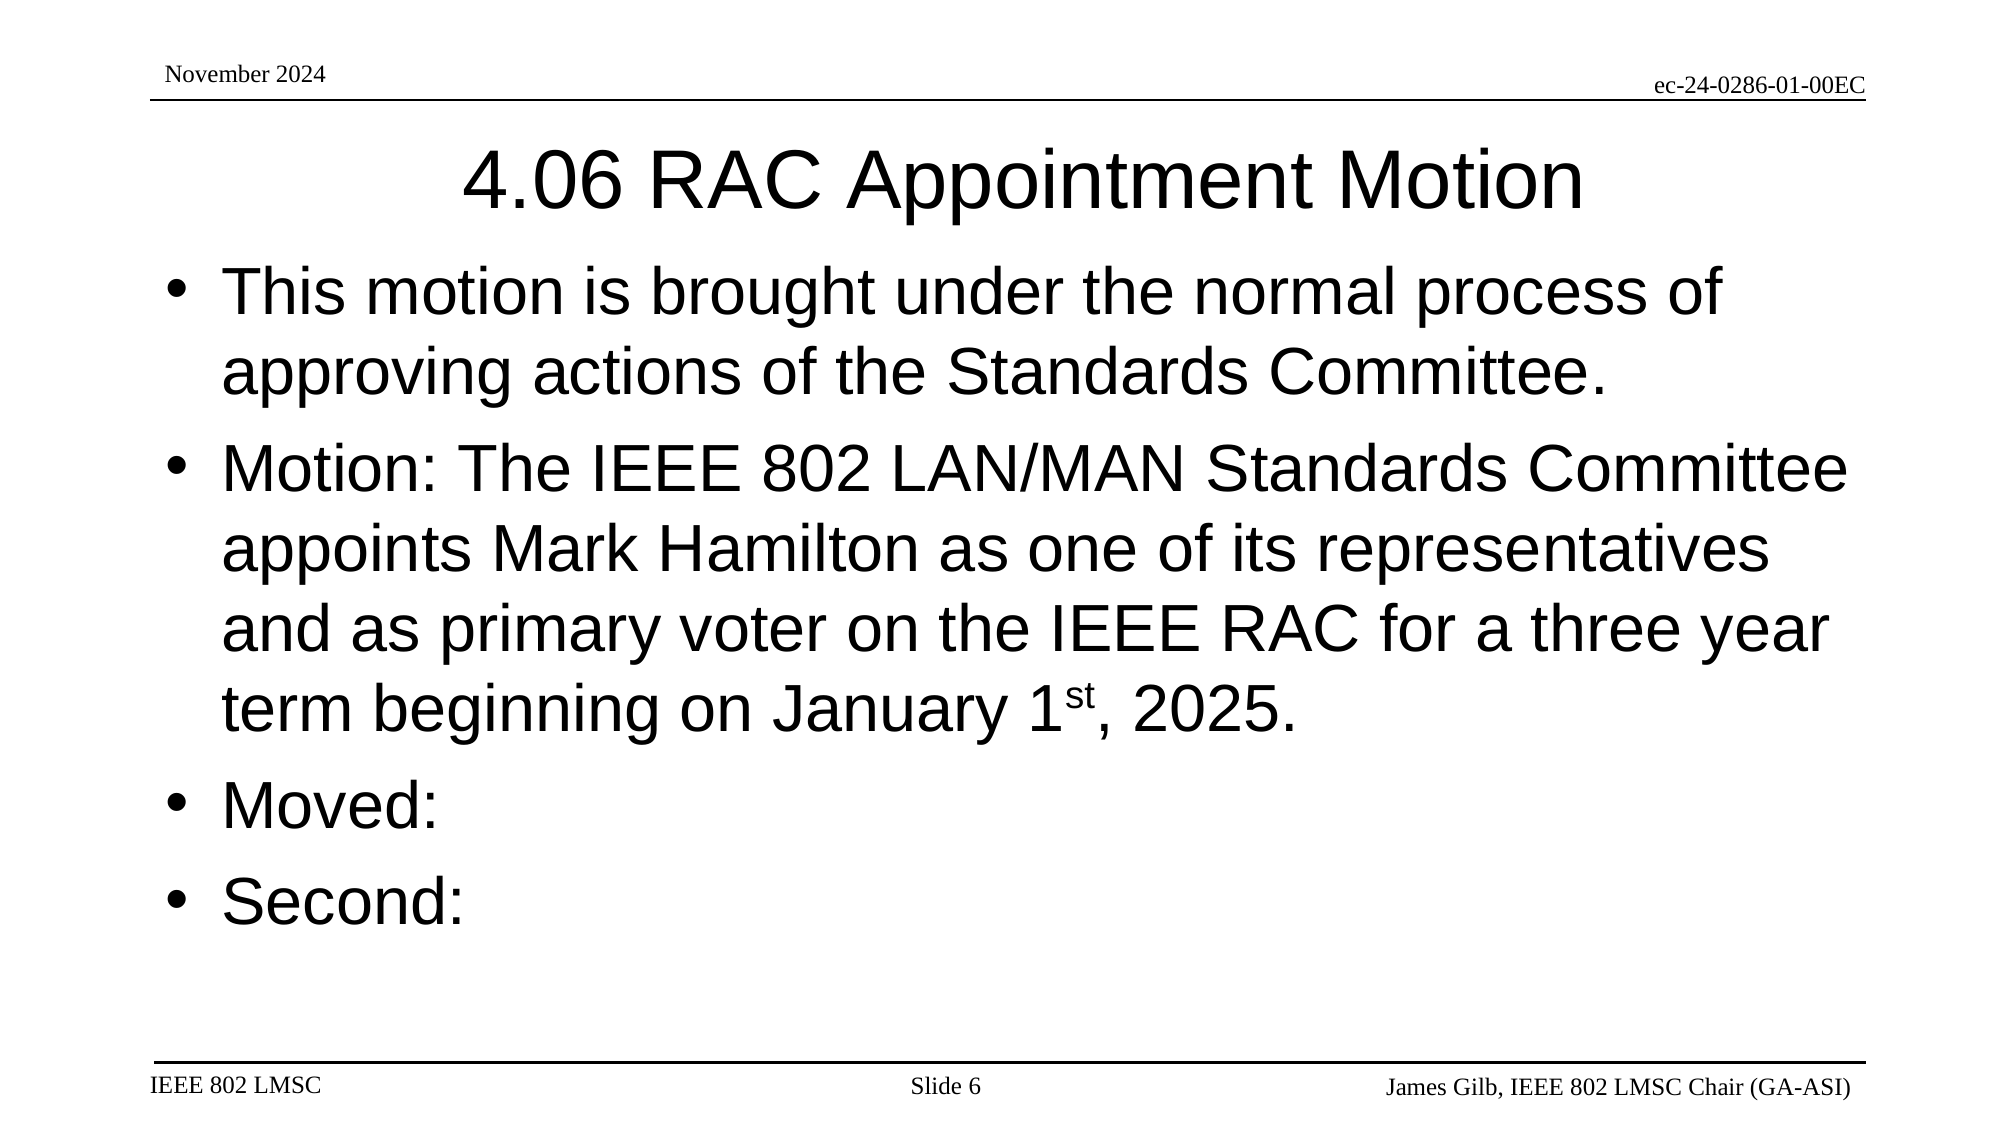

# 4.06 RAC Appointment Motion
This motion is brought under the normal process of approving actions of the Standards Committee.
Motion: The IEEE 802 LAN/MAN Standards Committee appoints Mark Hamilton as one of its representatives and as primary voter on the IEEE RAC for a three year term beginning on January 1st, 2025.
Moved:
Second:
6